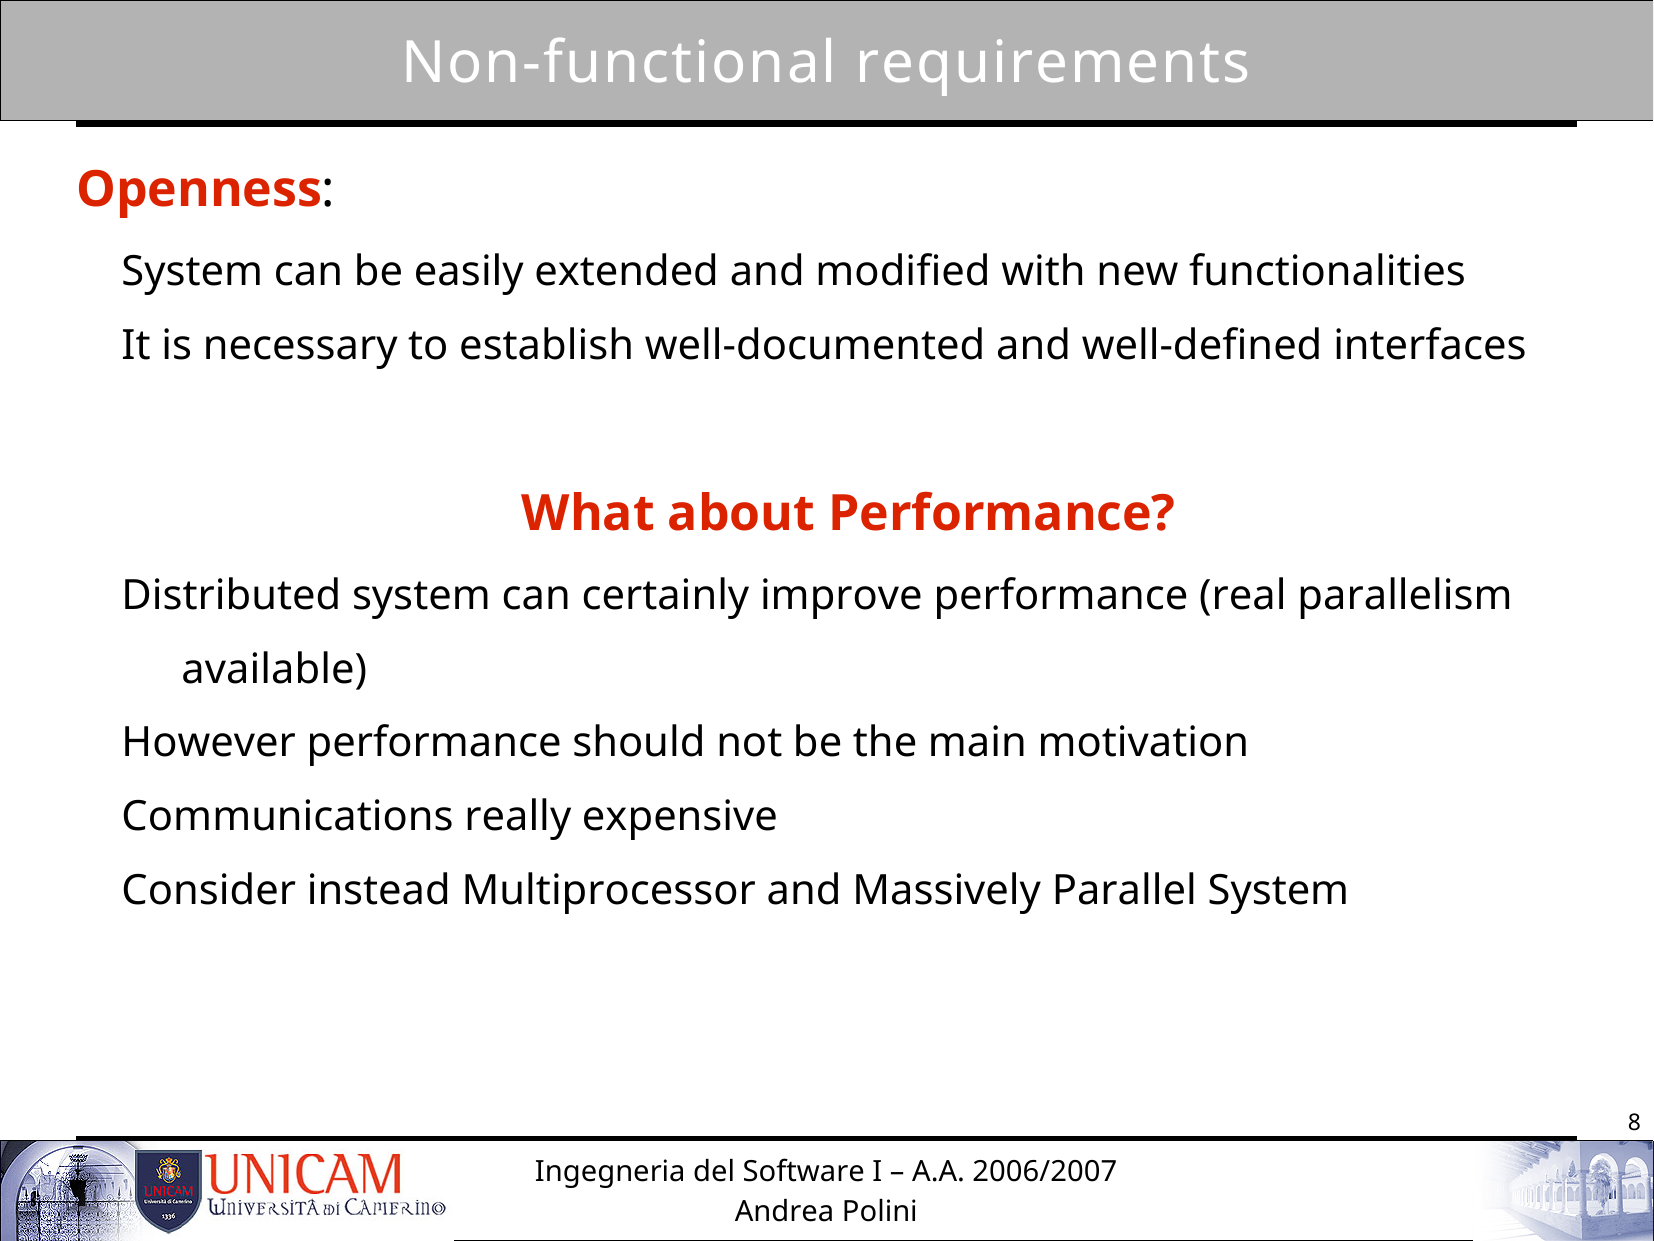

# Non-functional requirements
Openness:
System can be easily extended and modified with new functionalities
It is necessary to establish well-documented and well-defined interfaces
What about Performance?
Distributed system can certainly improve performance (real parallelism available)
However performance should not be the main motivation
Communications really expensive
Consider instead Multiprocessor and Massively Parallel System
8